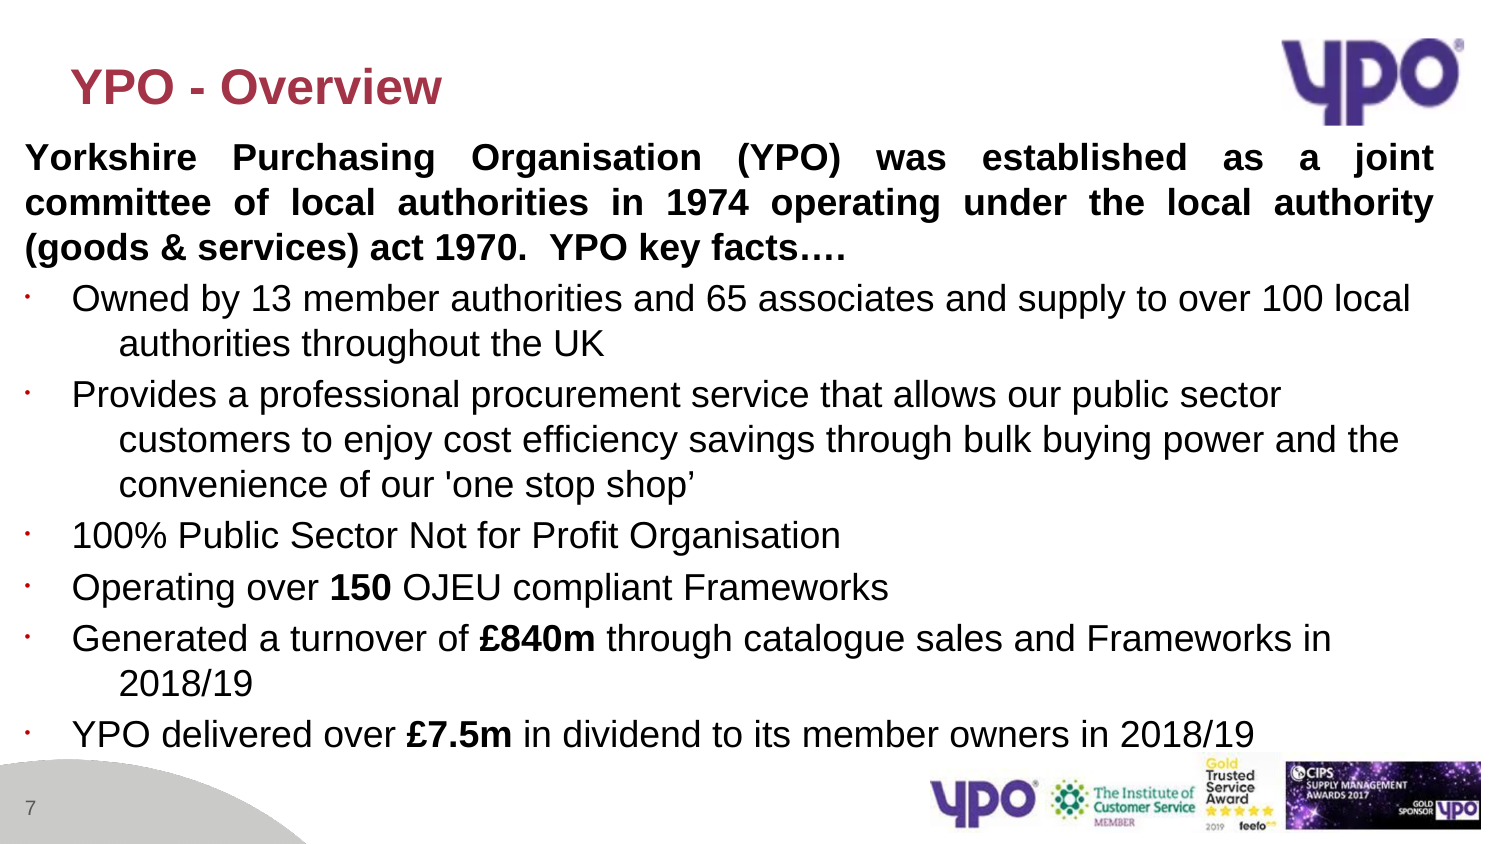

# YPO - Overview
Yorkshire Purchasing Organisation (YPO) was established as a joint committee of local authorities in 1974 operating under the local authority (goods & services) act 1970. YPO key facts….
Owned by 13 member authorities and 65 associates and supply to over 100 local authorities throughout the UK
Provides a professional procurement service that allows our public sector customers to enjoy cost efficiency savings through bulk buying power and the convenience of our 'one stop shop’
100% Public Sector Not for Profit Organisation
Operating over 150 OJEU compliant Frameworks
Generated a turnover of £840m through catalogue sales and Frameworks in 2018/19
YPO delivered over £7.5m in dividend to its member owners in 2018/19